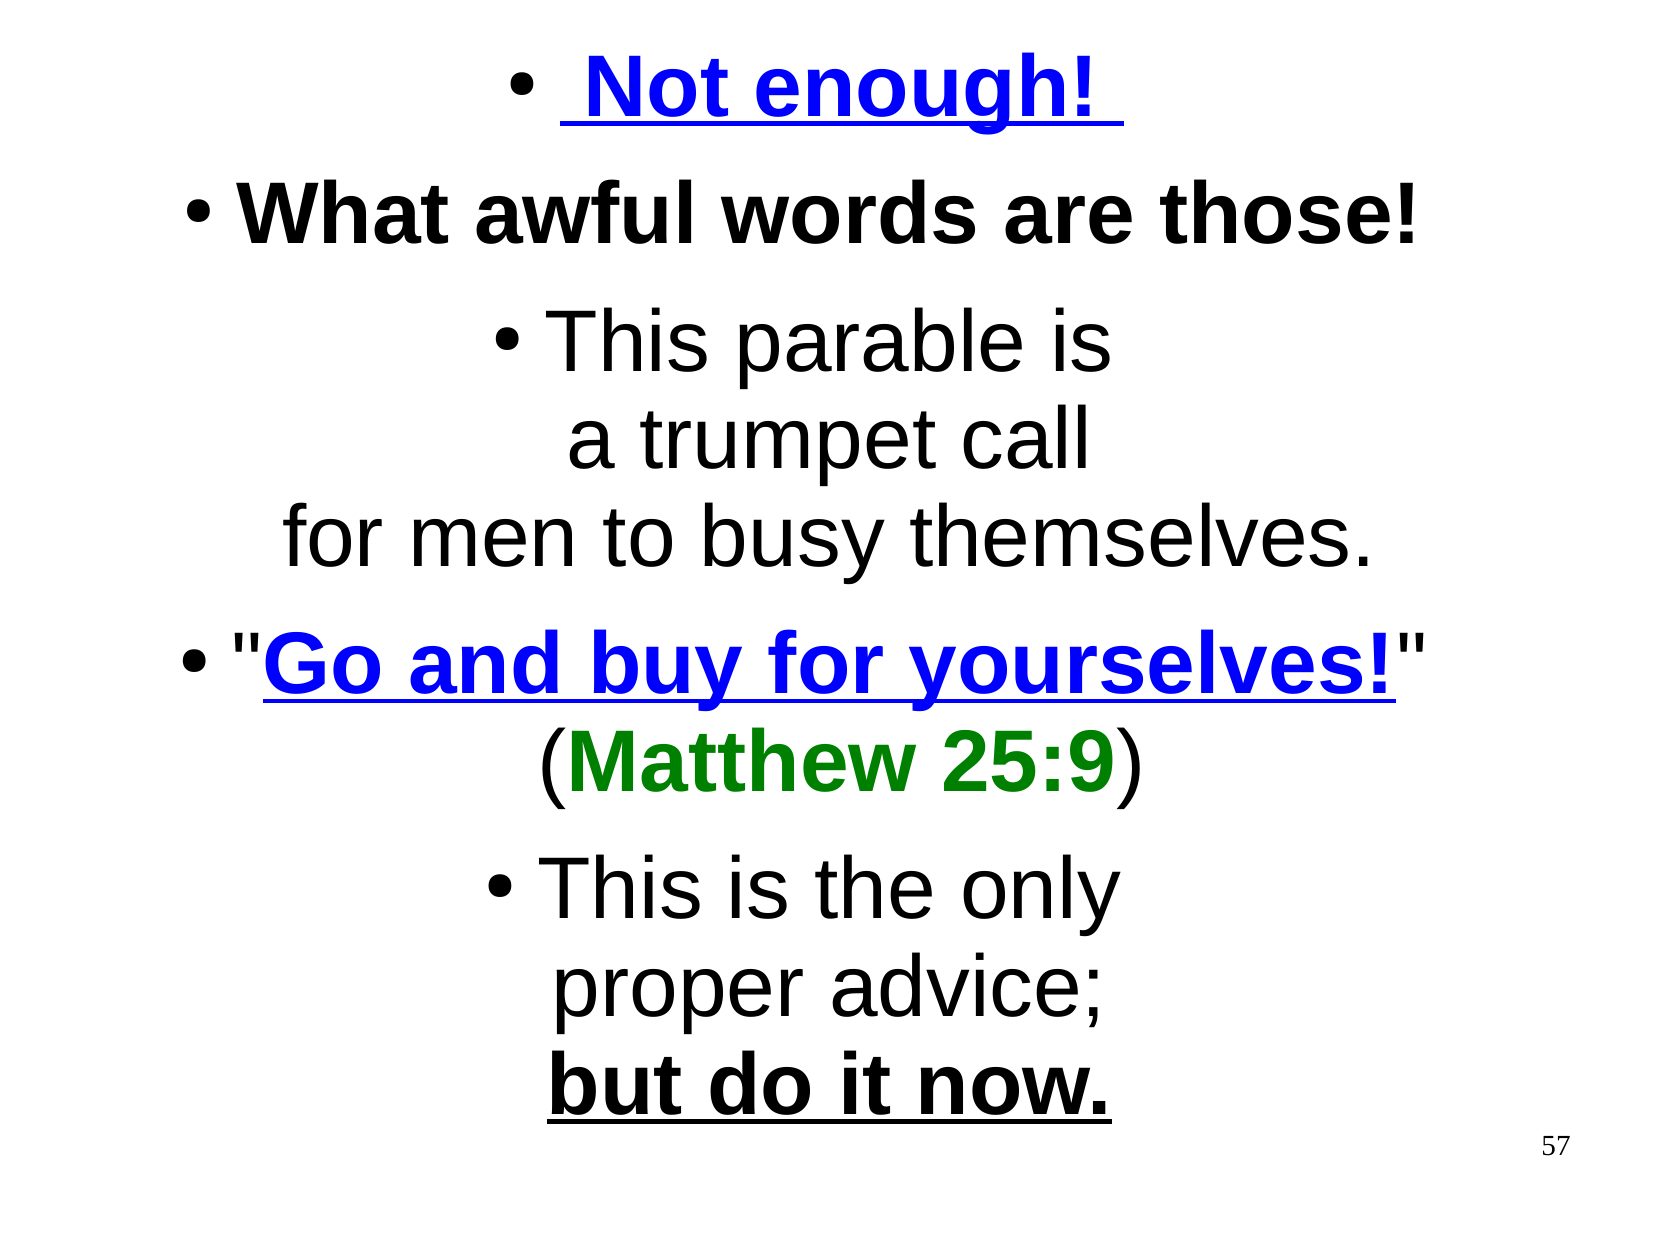

# Not enough!
What awful words are those!
This parable is
a trumpet call
for men to busy themselves.
"Go and buy for yourselves!"
(Matthew 25:9)
This is the only
proper advice;
but do it now.
57